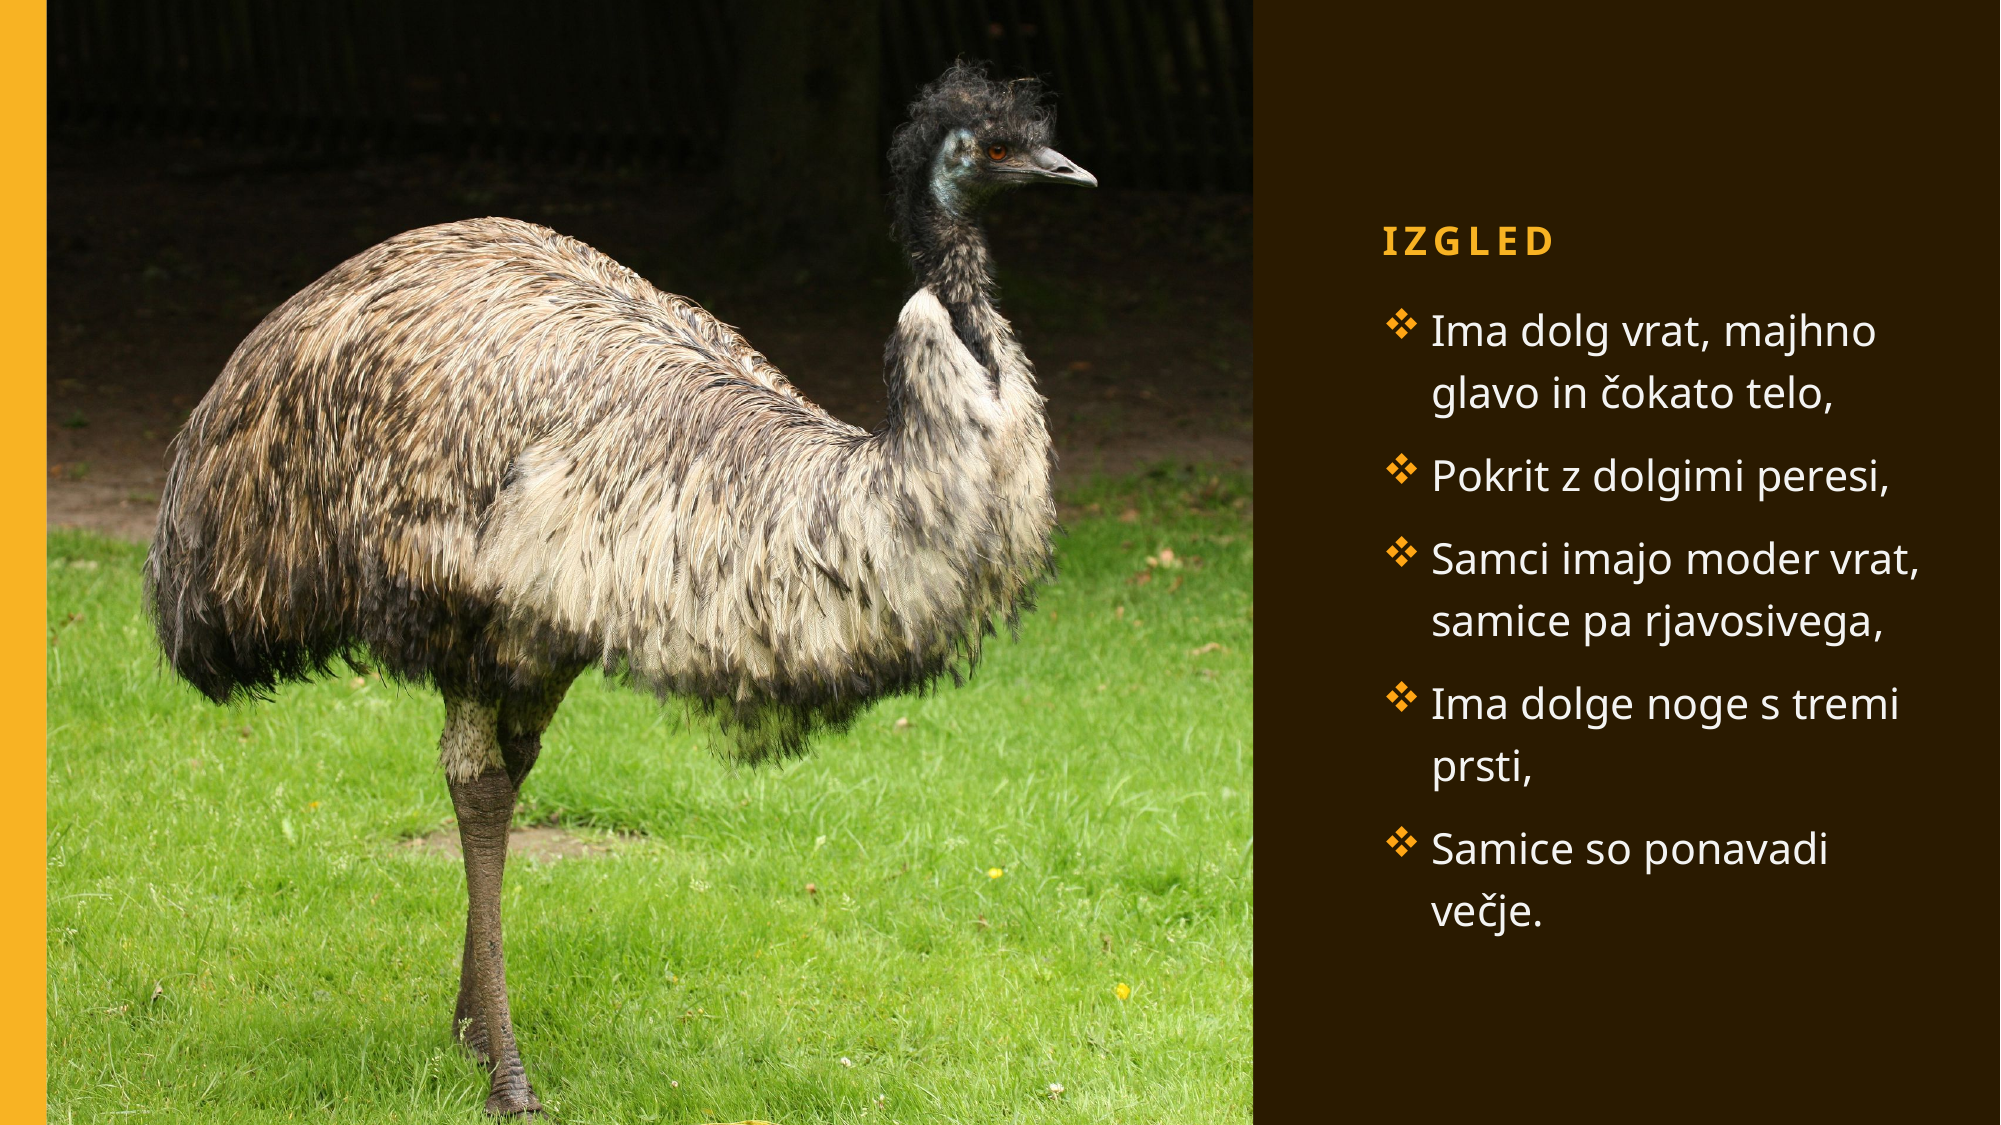

# IZGLED
Ima dolg vrat, majhno glavo in čokato telo,
Pokrit z dolgimi peresi,
Samci imajo moder vrat, samice pa rjavosivega,
Ima dolge noge s tremi prsti,
Samice so ponavadi večje.